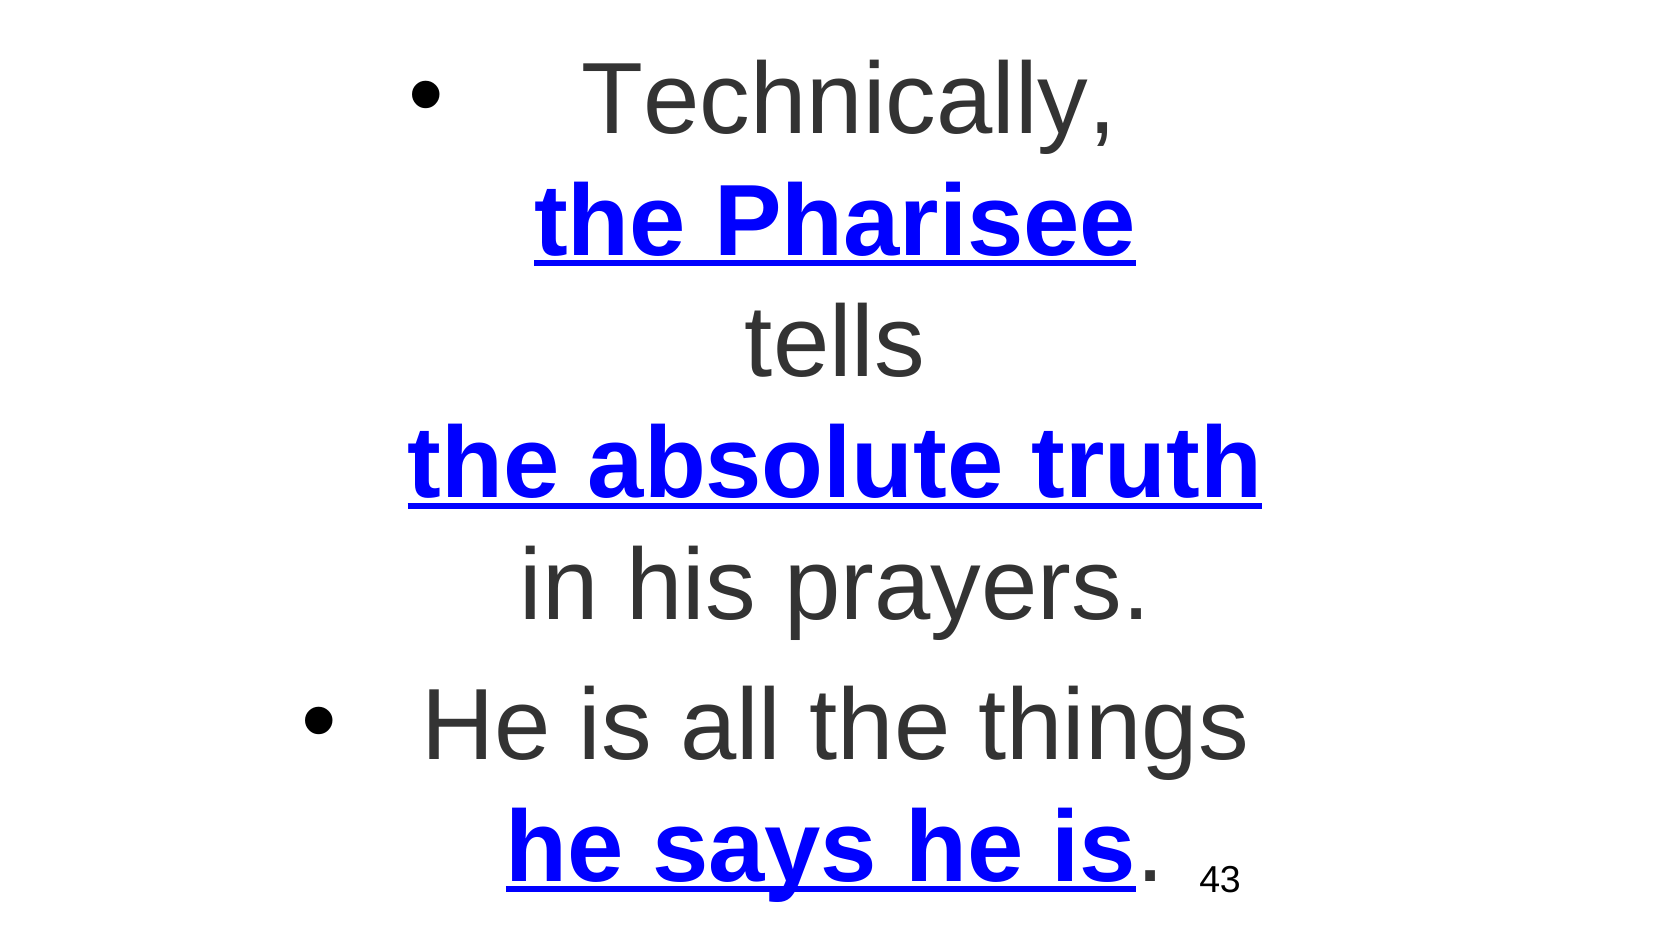

# Technically, the Pharisee tells the absolute truth in his prayers.
He is all the things
he says he is.
43